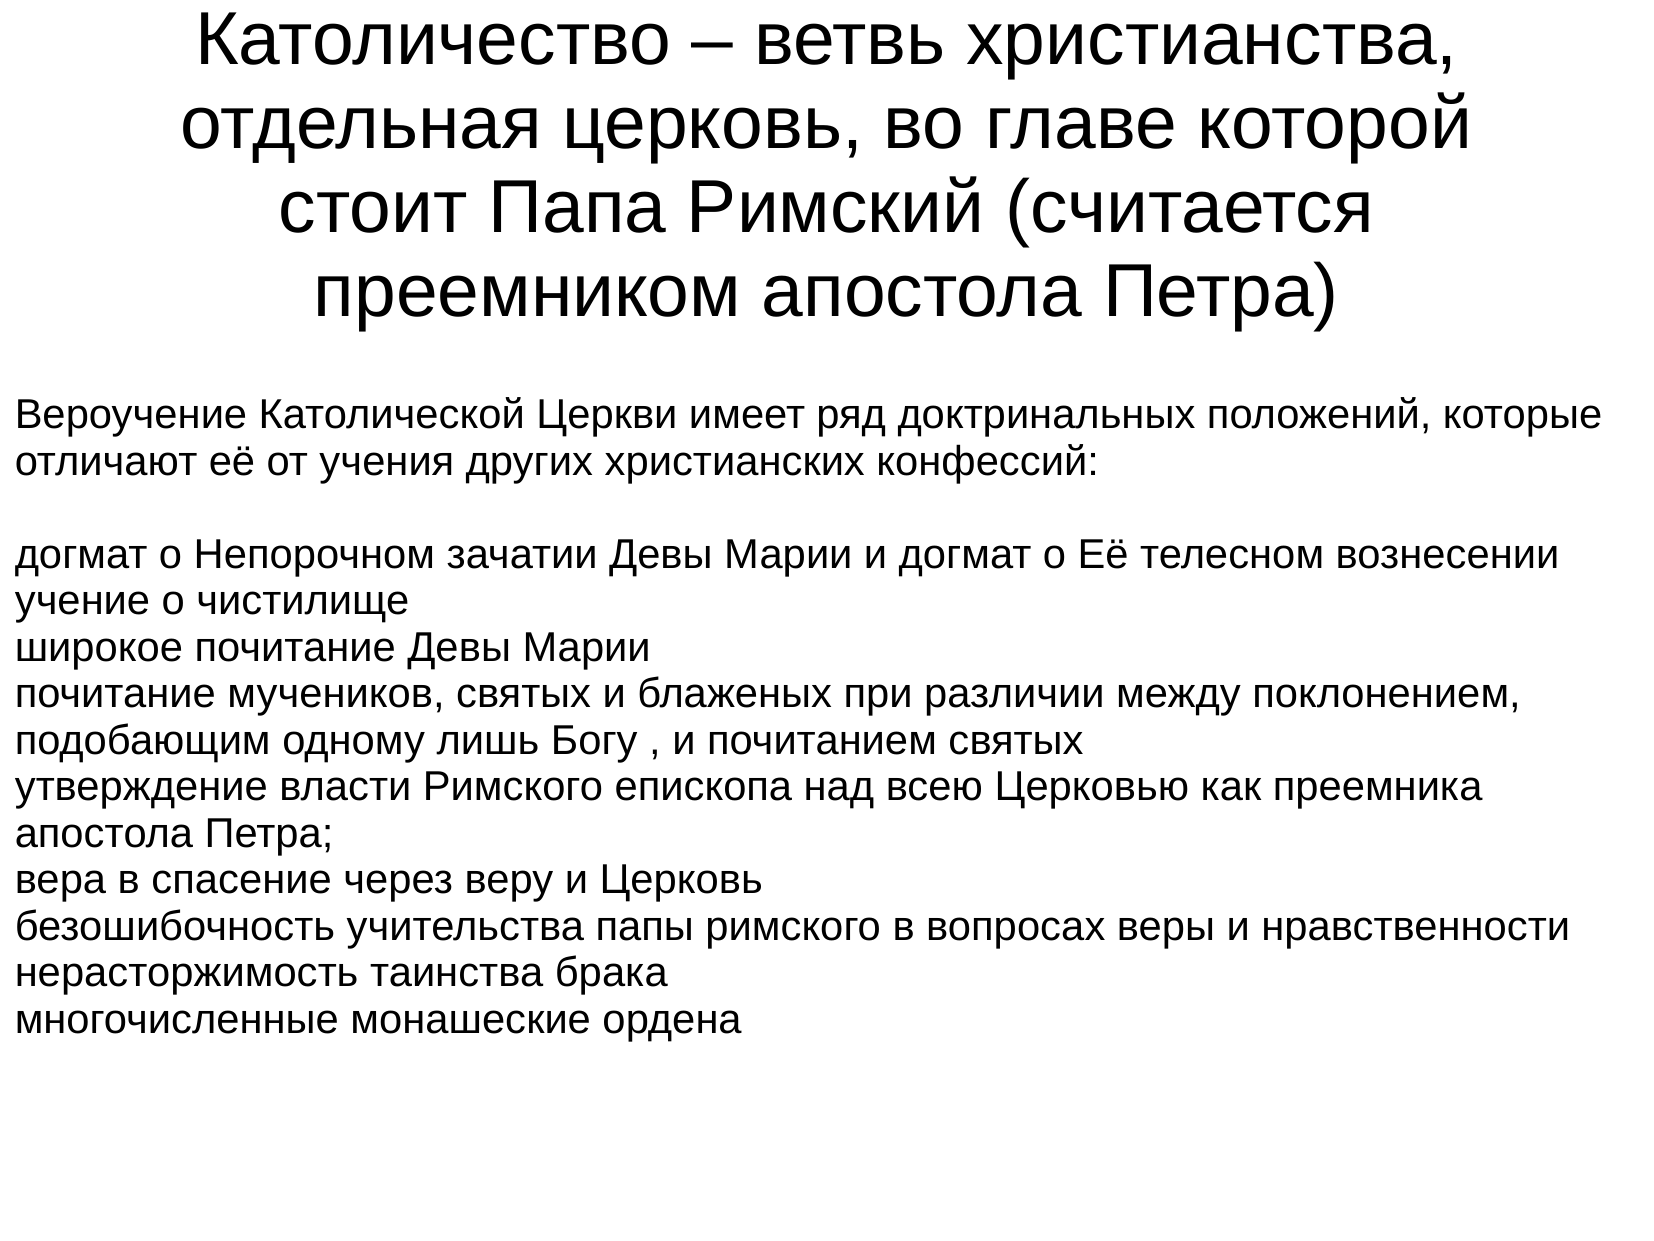

# Католичество – ветвь христианства, отдельная церковь, во главе которой стоит Папа Римский (считается преемником апостола Петра)
Вероучение Католической Церкви имеет ряд доктринальных положений, которые отличают её от учения других христианских конфессий:
догмат о Непорочном зачатии Девы Марии и догмат о Её телесном вознесении
учение о чистилище
широкое почитание Девы Марии
почитание мучеников, святых и блаженых при различии между поклонением, подобающим одному лишь Богу , и почитанием святых
утверждение власти Римского епископа над всею Церковью как преемника апостола Петра;
вера в спасение через веру и Церковь
безошибочность учительства папы римского в вопросах веры и нравственности
нерасторжимость таинства брака
многочисленные монашеские ордена